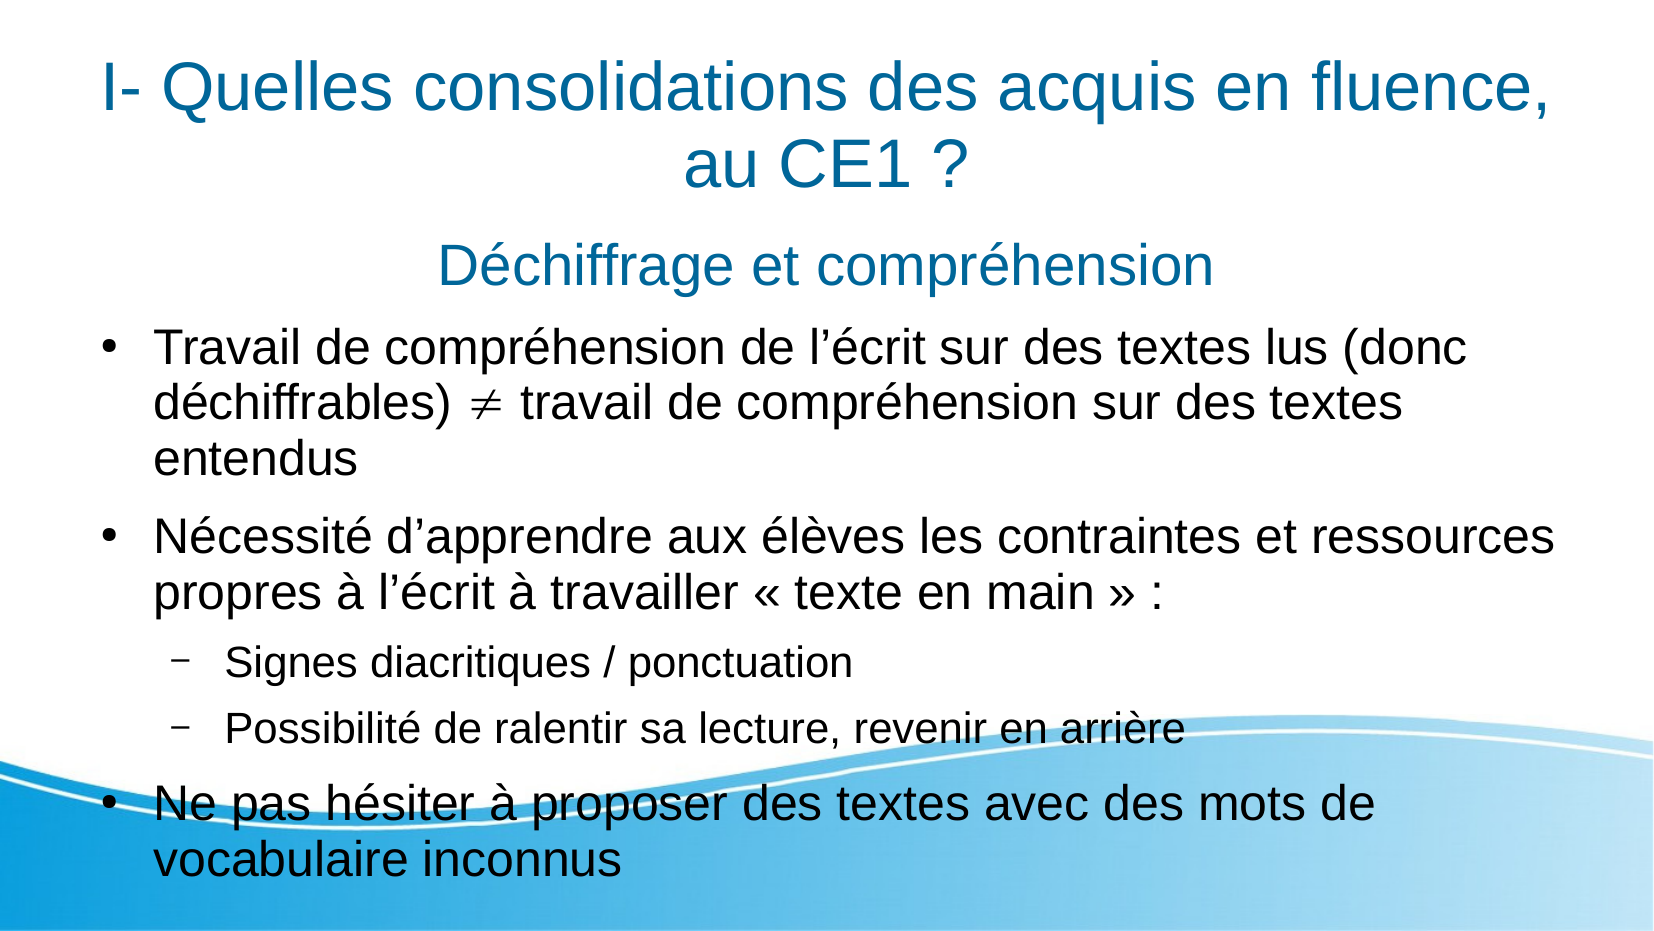

# I- Quelles consolidations des acquis en fluence, au CE1 ?
Déchiffrage et compréhension
Travail de compréhension de l’écrit sur des textes lus (donc déchiffrables)  travail de compréhension sur des textes entendus
Nécessité d’apprendre aux élèves les contraintes et ressources propres à l’écrit à travailler « texte en main » :
Signes diacritiques / ponctuation
Possibilité de ralentir sa lecture, revenir en arrière
Ne pas hésiter à proposer des textes avec des mots de vocabulaire inconnus